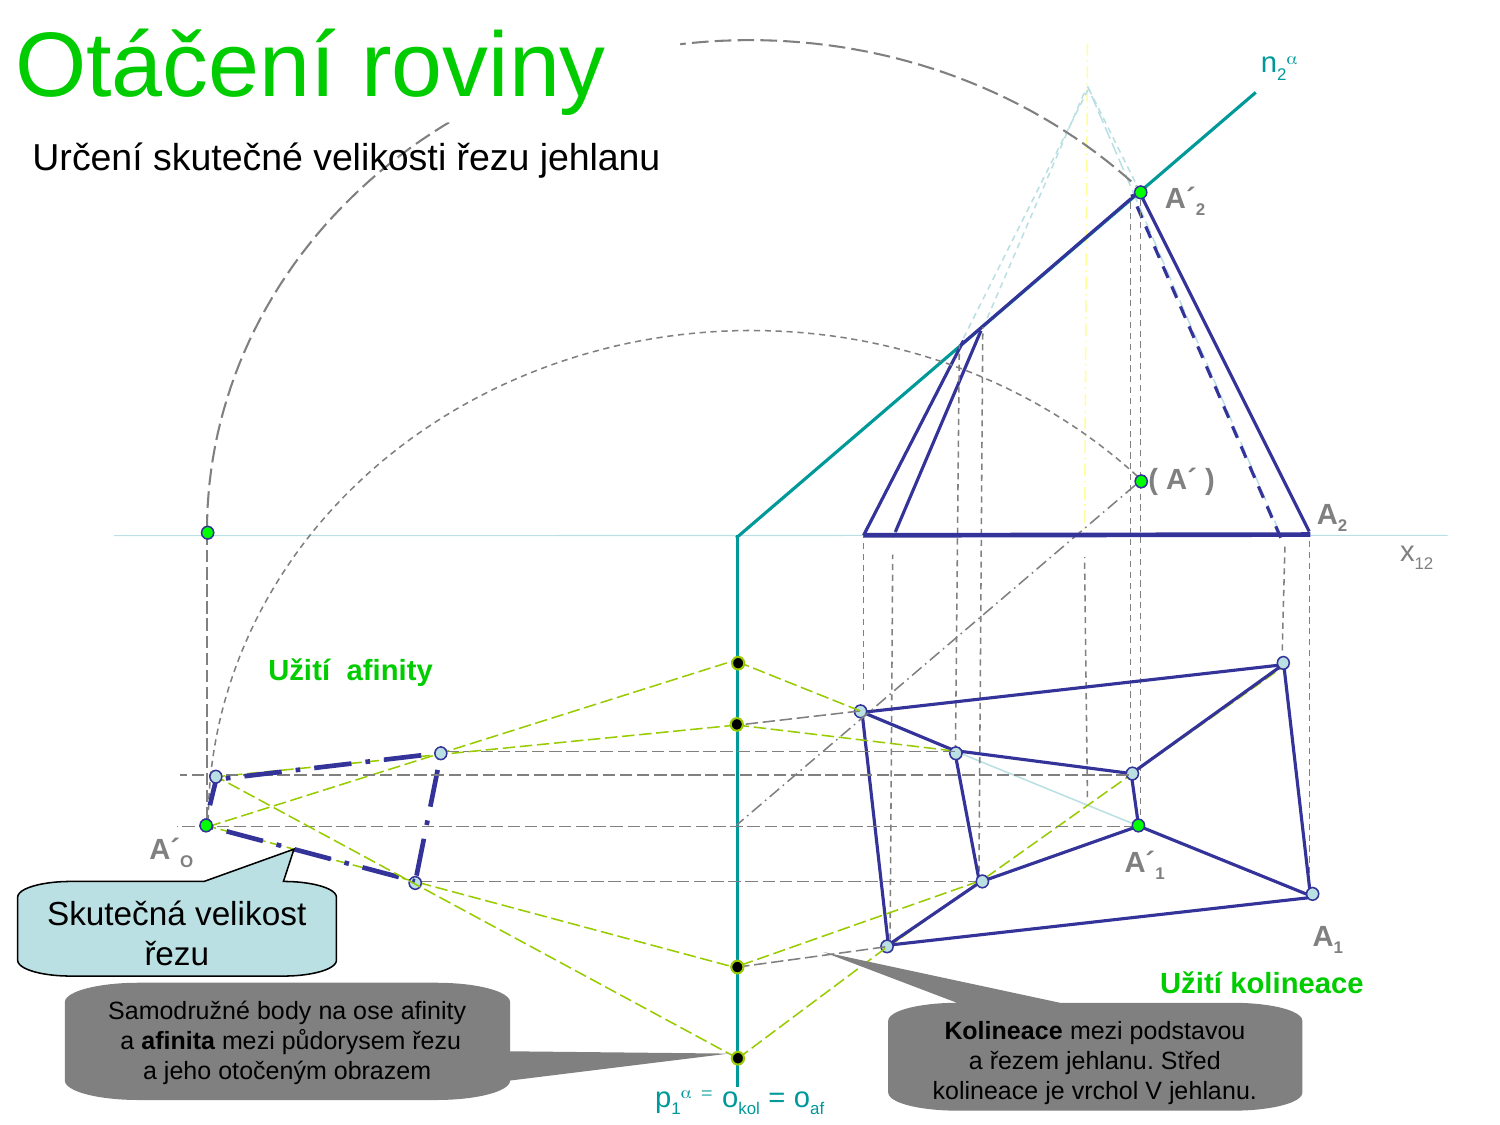

# Otáčení roviny
n2
Určení skutečné velikosti řezu jehlanu
A´2
( A´ )
A2
x12
Užití afinity
A´O
A´1
Skutečná velikost řezu
A1
Užití kolineace
Samodružné body na ose afinity
 a afinita mezi půdorysem řezu
a jeho otočeným obrazem
Kolineace mezi podstavou
a řezem jehlanu. Střed kolineace je vrchol V jehlanu.
p1okol = oaf